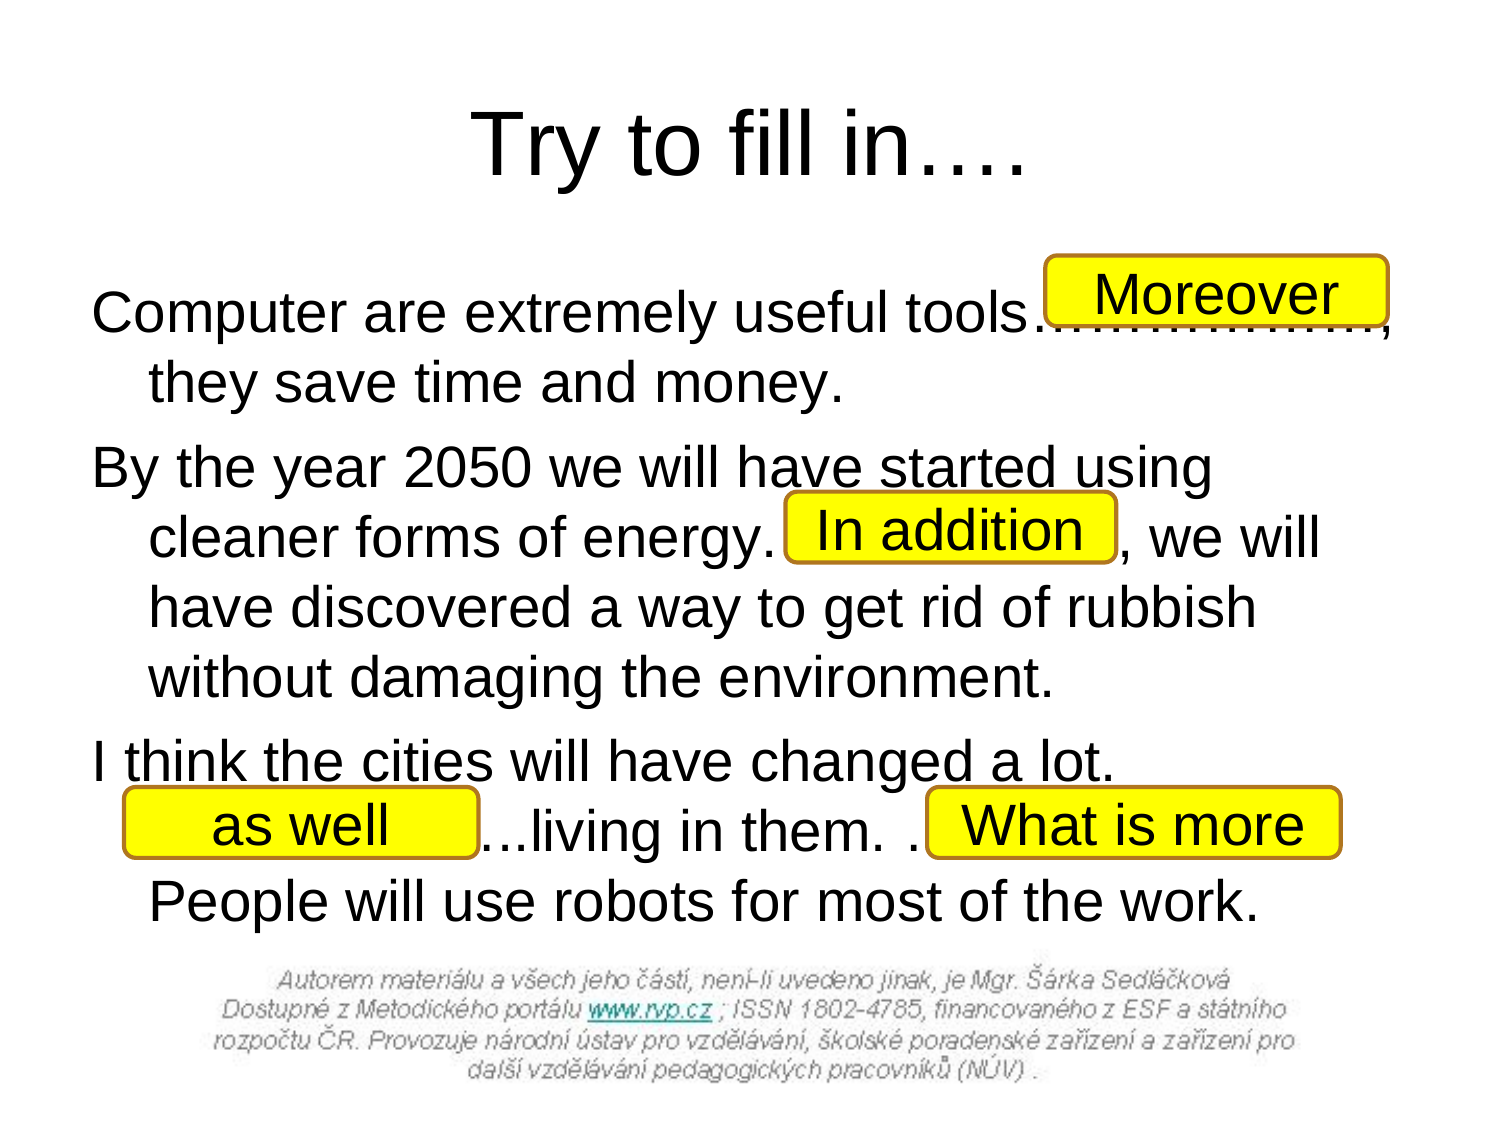

# Try to fill in….
Moreover
Computer are extremely useful tools………………, they save time and money.
By the year 2050 we will have started using cleaner forms of energy. …………….., we will have discovered a way to get rid of rubbish without damaging the environment.
I think the cities will have changed a lot. ………………..living in them. ………………….. People will use robots for most of the work.
In addition
as well
What is more